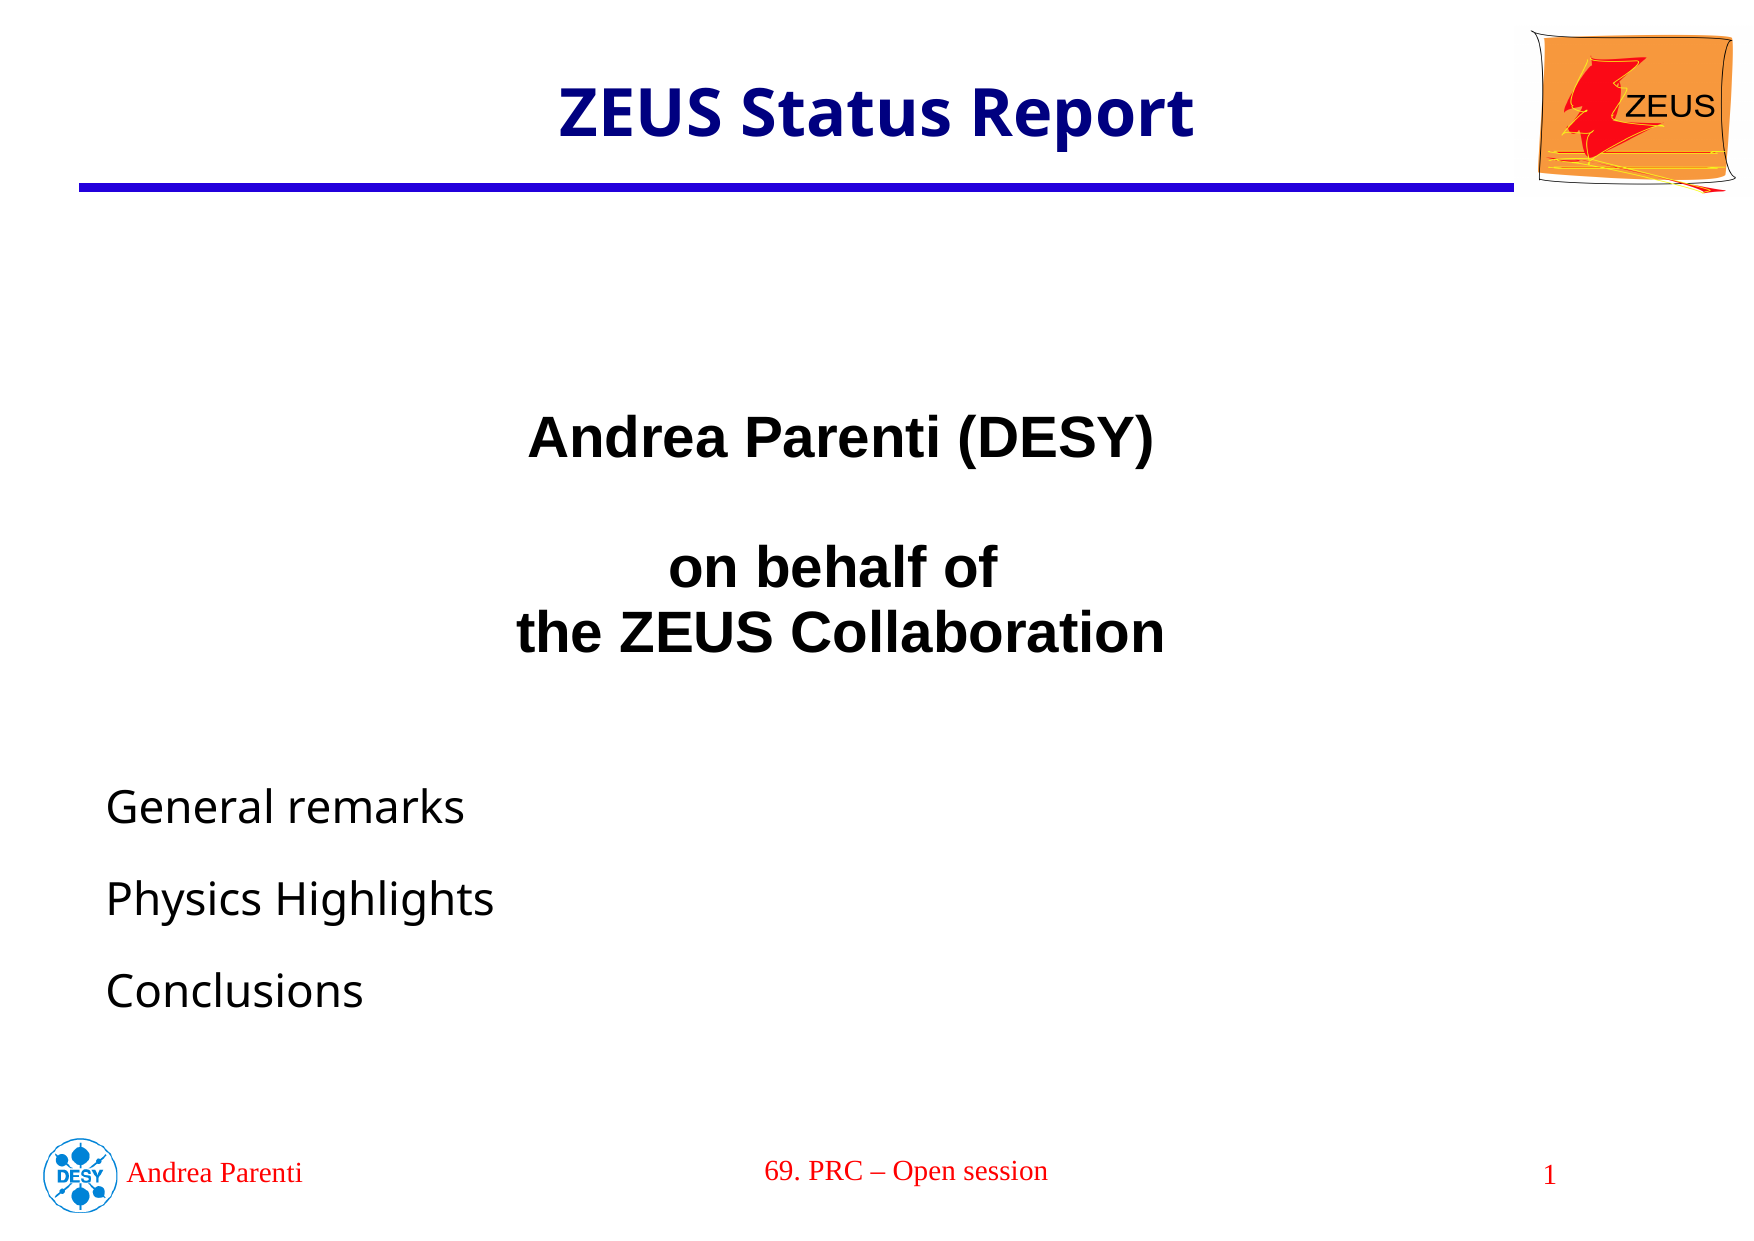

# ZEUS Status Report
Andrea Parenti (DESY)
on behalf of
the ZEUS Collaboration
General remarks
Physics Highlights
Conclusions